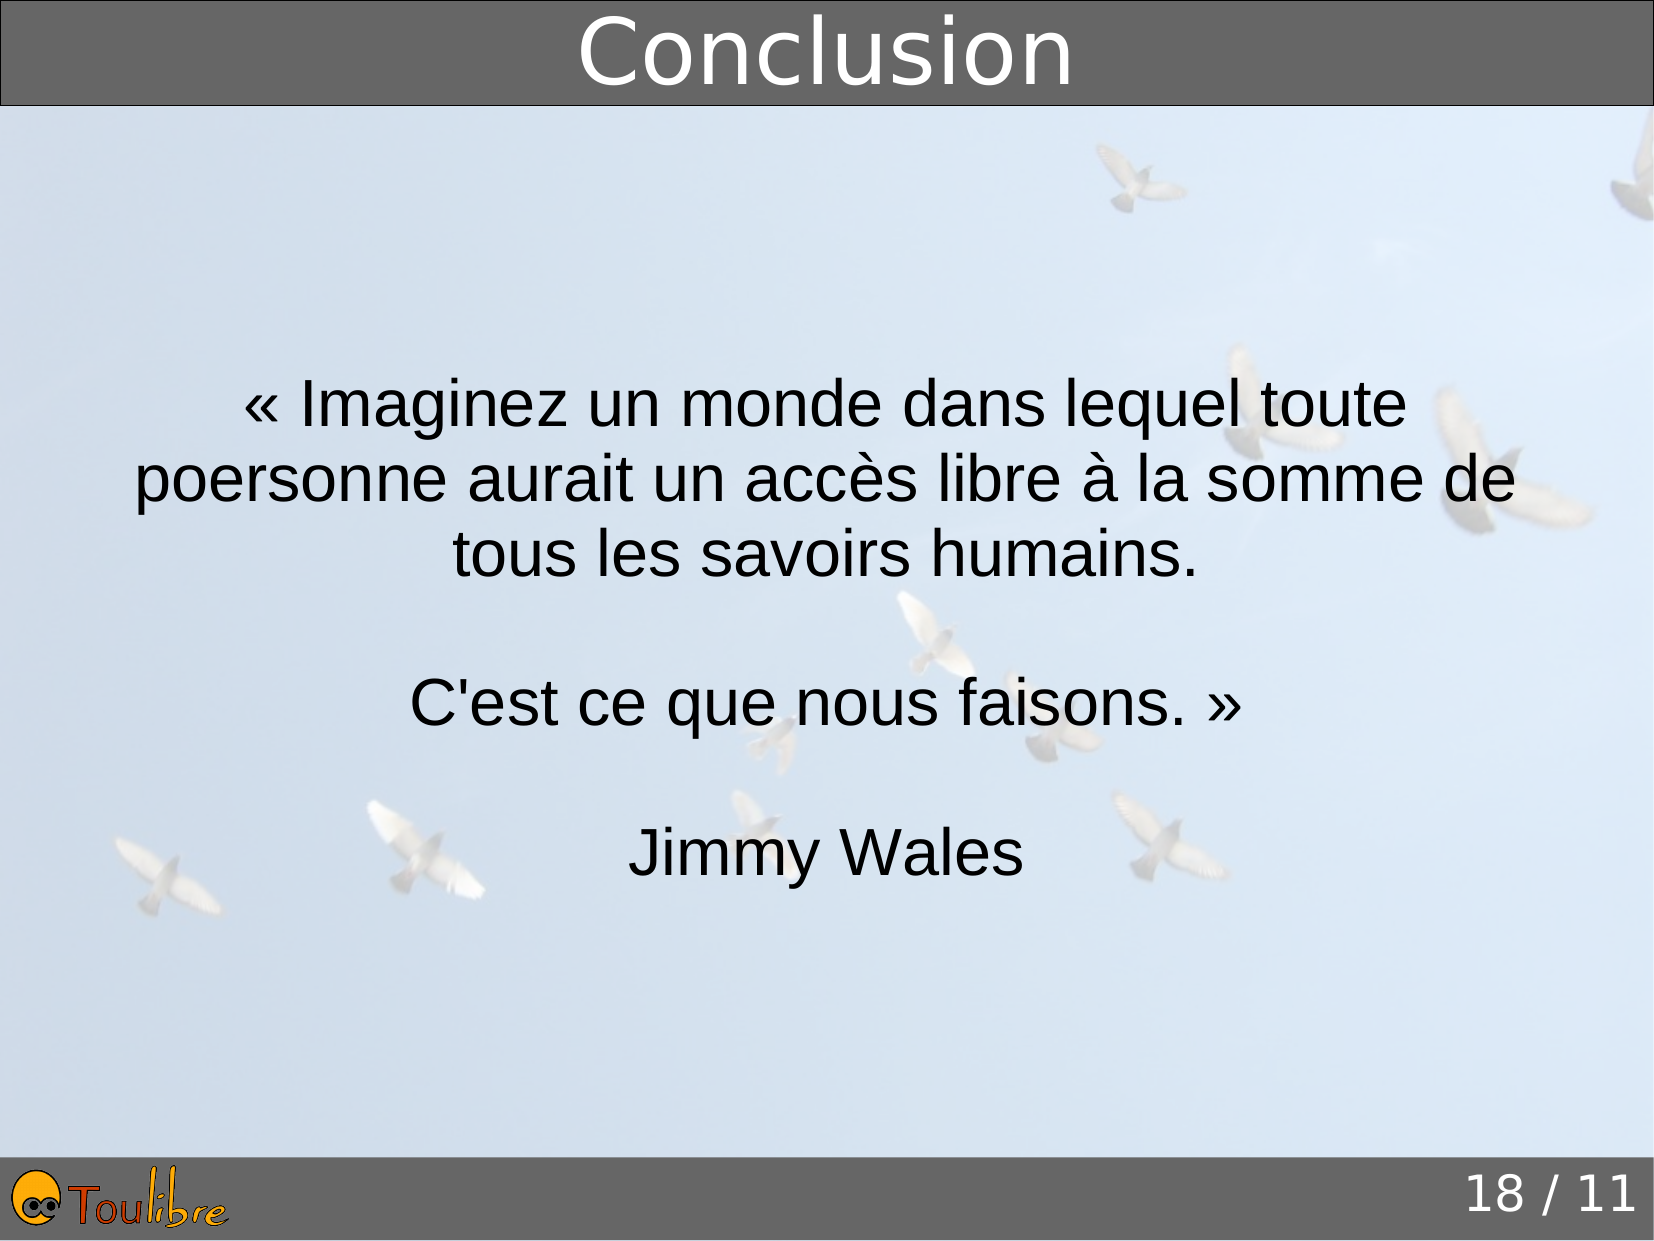

# Conclusion
« Imaginez un monde dans lequel toute poersonne aurait un accès libre à la somme de tous les savoirs humains.
C'est ce que nous faisons. »
Jimmy Wales